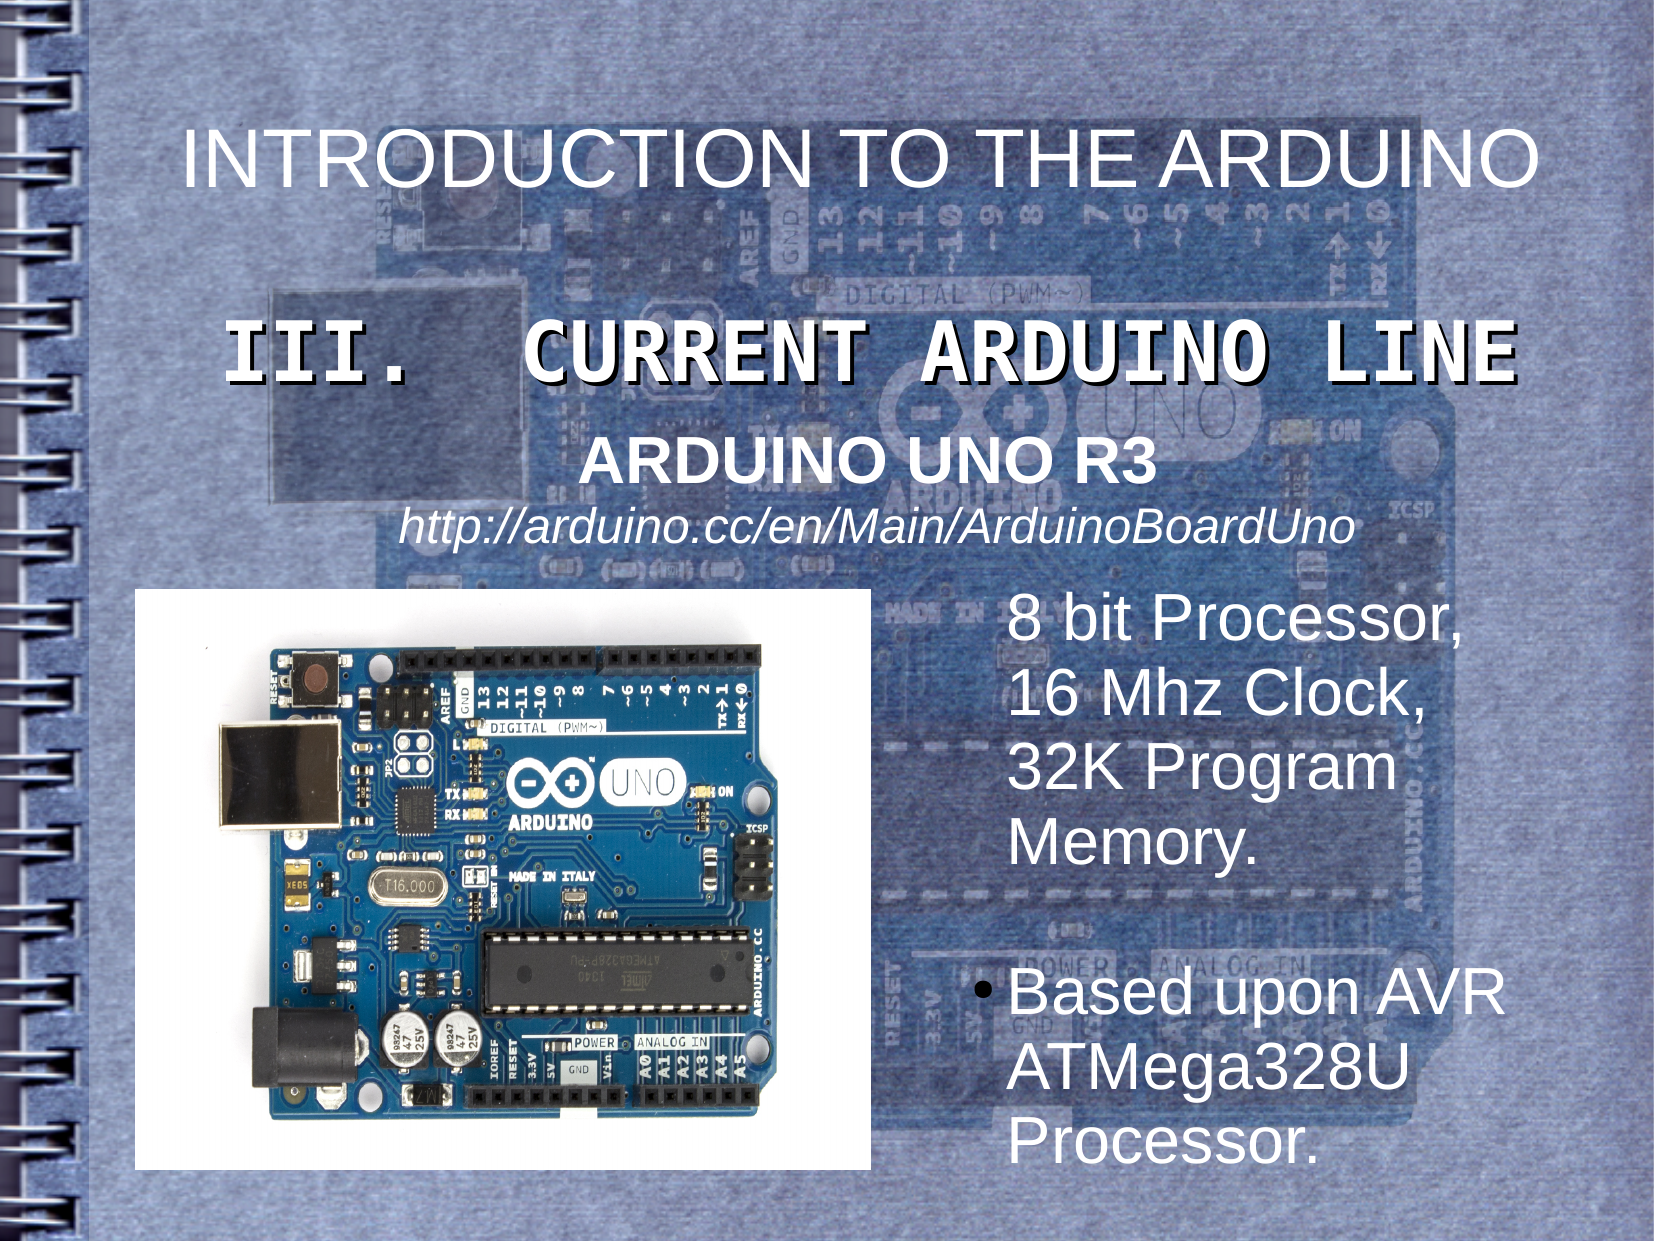

INTRODUCTION TO THE ARDUINO
III. CURRENT ARDUINO LINE
ARDUINO UNO R3 http://arduino.cc/en/Main/ArduinoBoardUno
8 bit Processor, 16 Mhz Clock, 32K Program Memory.
Based upon AVR
ATMega328U Processor.